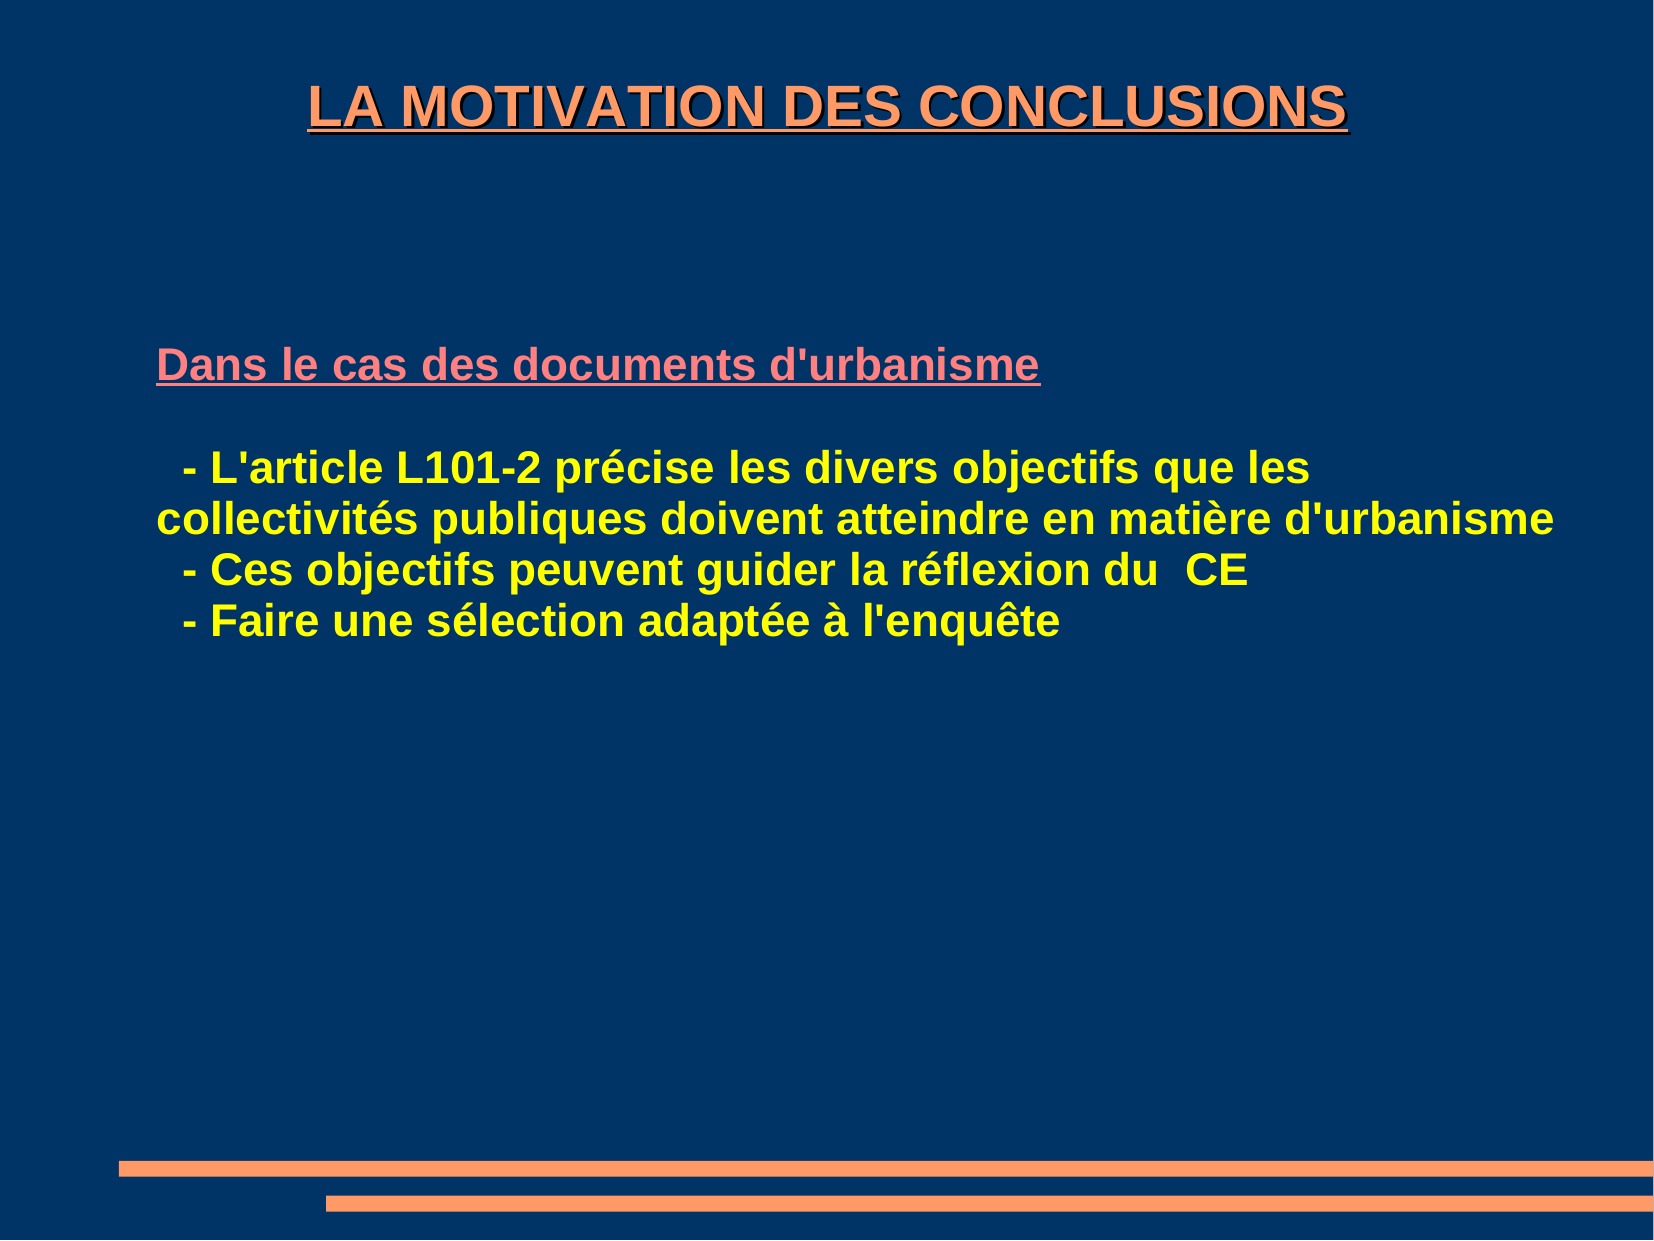

# LA MOTIVATION DES CONCLUSIONS
Dans le cas des documents d'urbanisme
 - L'article L101-2 précise les divers objectifs que les collectivités publiques doivent atteindre en matière d'urbanisme
 - Ces objectifs peuvent guider la réflexion du CE
 - Faire une sélection adaptée à l'enquête